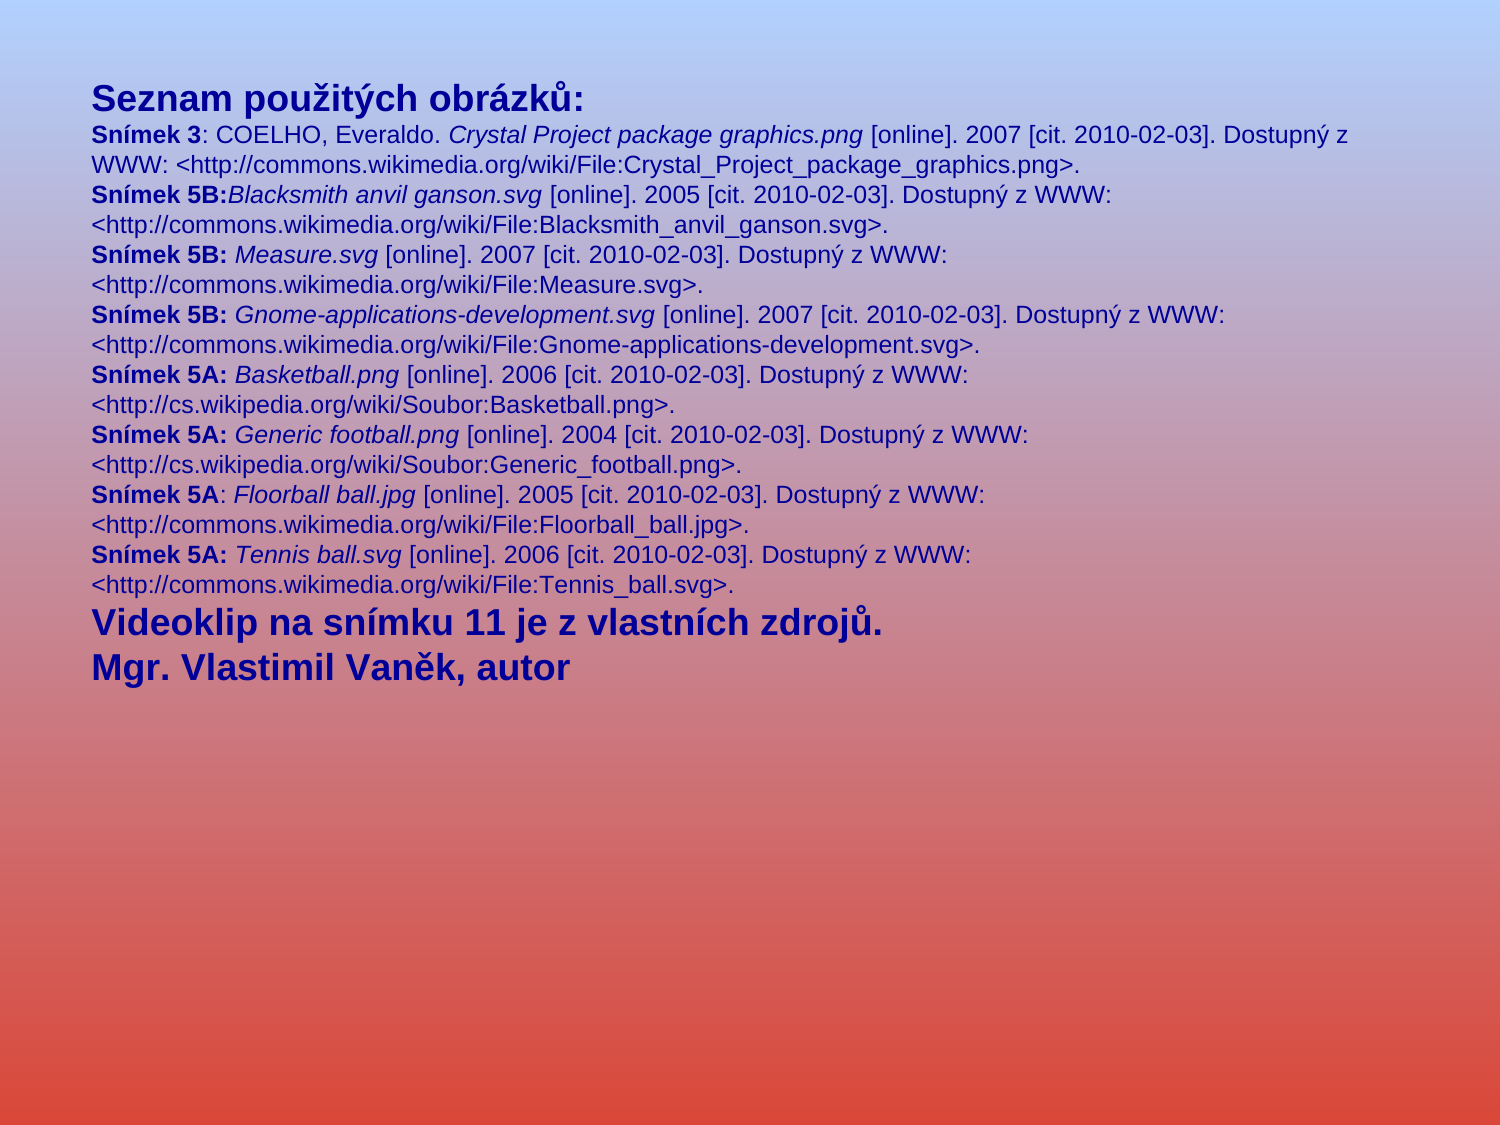

Seznam použitých obrázků:
Snímek 3: COELHO, Everaldo. Crystal Project package graphics.png [online]. 2007 [cit. 2010-02-03]. Dostupný z WWW: <http://commons.wikimedia.org/wiki/File:Crystal_Project_package_graphics.png>.
Snímek 5B:Blacksmith anvil ganson.svg [online]. 2005 [cit. 2010-02-03]. Dostupný z WWW: <http://commons.wikimedia.org/wiki/File:Blacksmith_anvil_ganson.svg>.
Snímek 5B: Measure.svg [online]. 2007 [cit. 2010-02-03]. Dostupný z WWW: <http://commons.wikimedia.org/wiki/File:Measure.svg>.
Snímek 5B: Gnome-applications-development.svg [online]. 2007 [cit. 2010-02-03]. Dostupný z WWW: <http://commons.wikimedia.org/wiki/File:Gnome-applications-development.svg>.
Snímek 5A: Basketball.png [online]. 2006 [cit. 2010-02-03]. Dostupný z WWW: <http://cs.wikipedia.org/wiki/Soubor:Basketball.png>.
Snímek 5A: Generic football.png [online]. 2004 [cit. 2010-02-03]. Dostupný z WWW: <http://cs.wikipedia.org/wiki/Soubor:Generic_football.png>.
Snímek 5A: Floorball ball.jpg [online]. 2005 [cit. 2010-02-03]. Dostupný z WWW: <http://commons.wikimedia.org/wiki/File:Floorball_ball.jpg>.
Snímek 5A: Tennis ball.svg [online]. 2006 [cit. 2010-02-03]. Dostupný z WWW: <http://commons.wikimedia.org/wiki/File:Tennis_ball.svg>.
Videoklip na snímku 11 je z vlastních zdrojů.
Mgr. Vlastimil Vaněk, autor